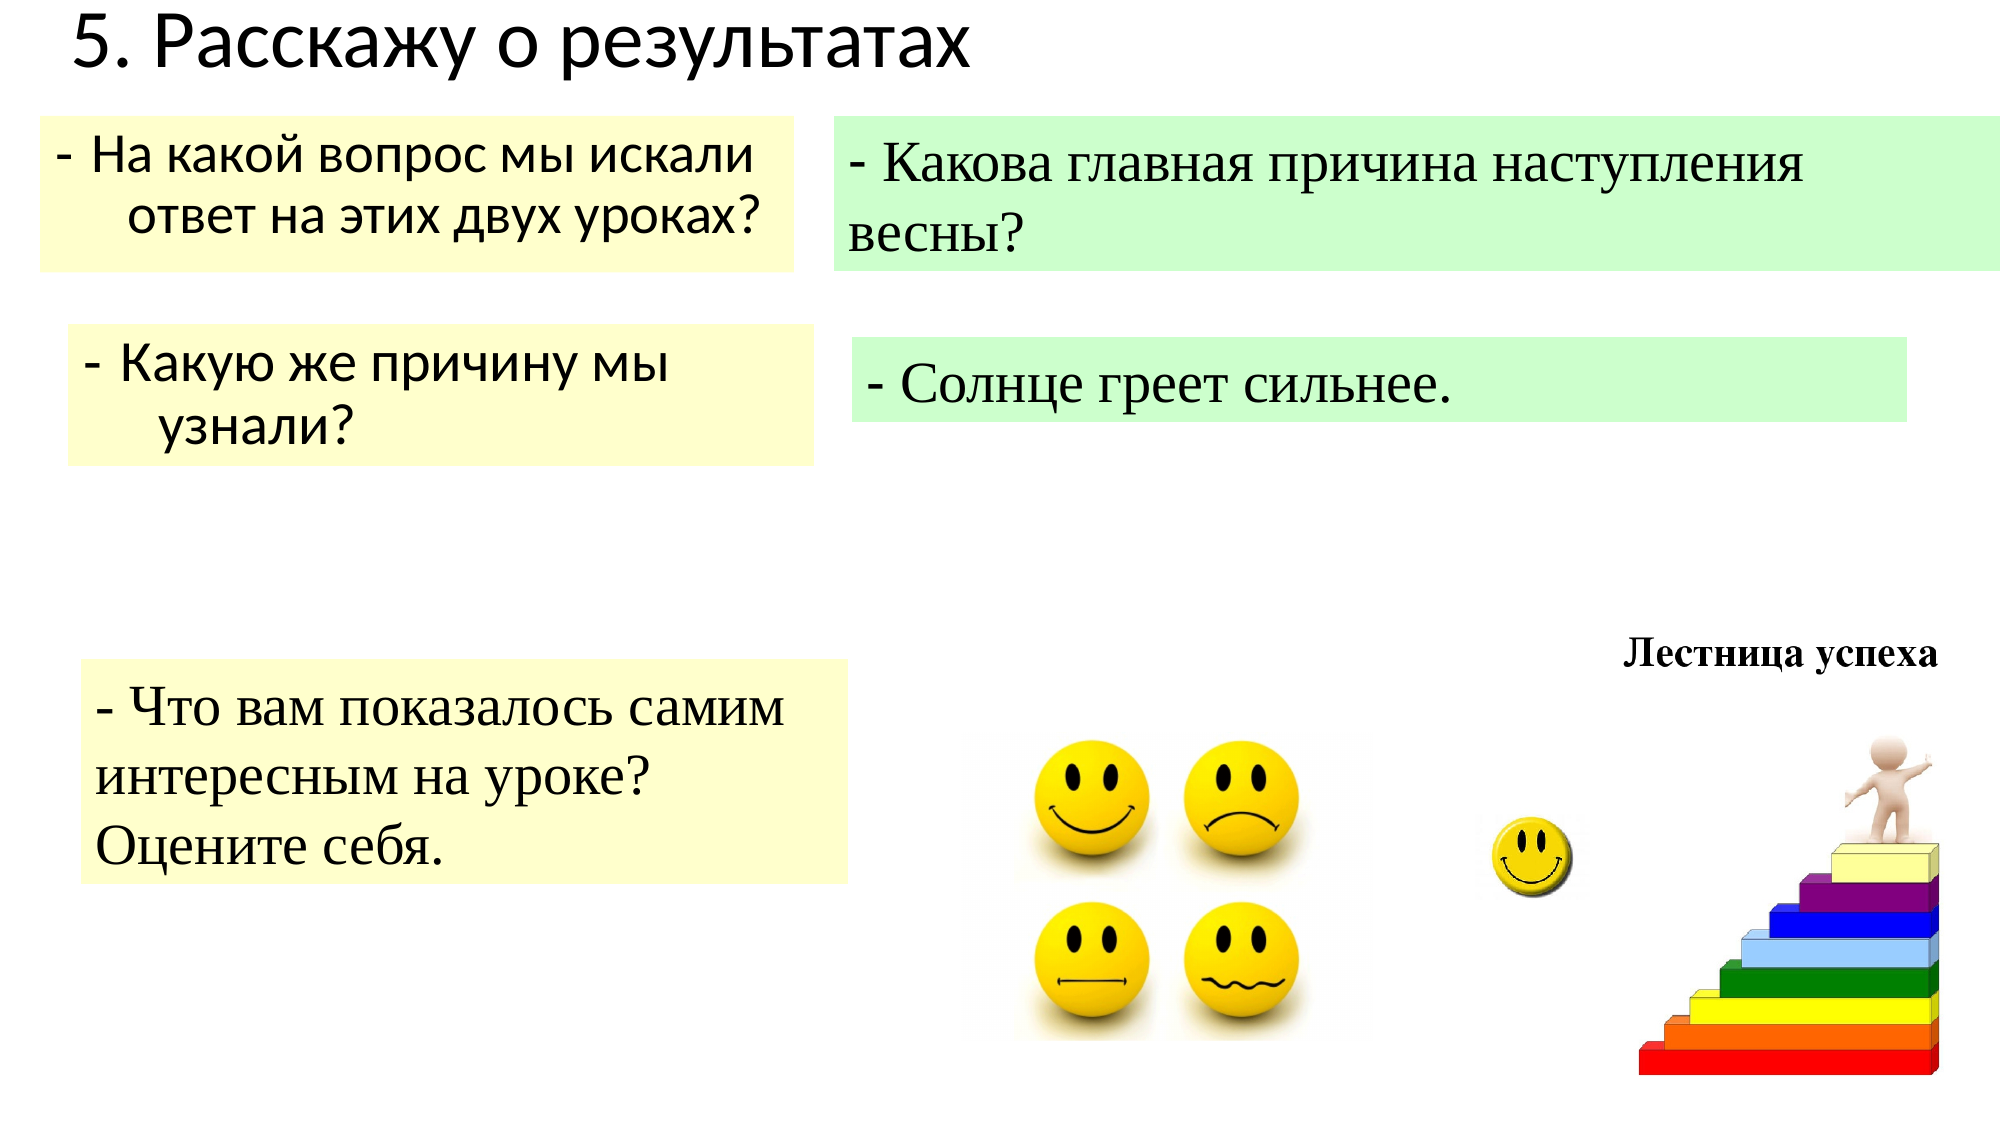

# 5. Расскажу о результатах
На какой вопрос мы искали ответ на этих двух уроках?
 Какова главная причина наступления весны?
Какую же причину мы узнали?
 Солнце греет сильнее.
- Что вам показалось самим интересным на уроке? Оцените себя.